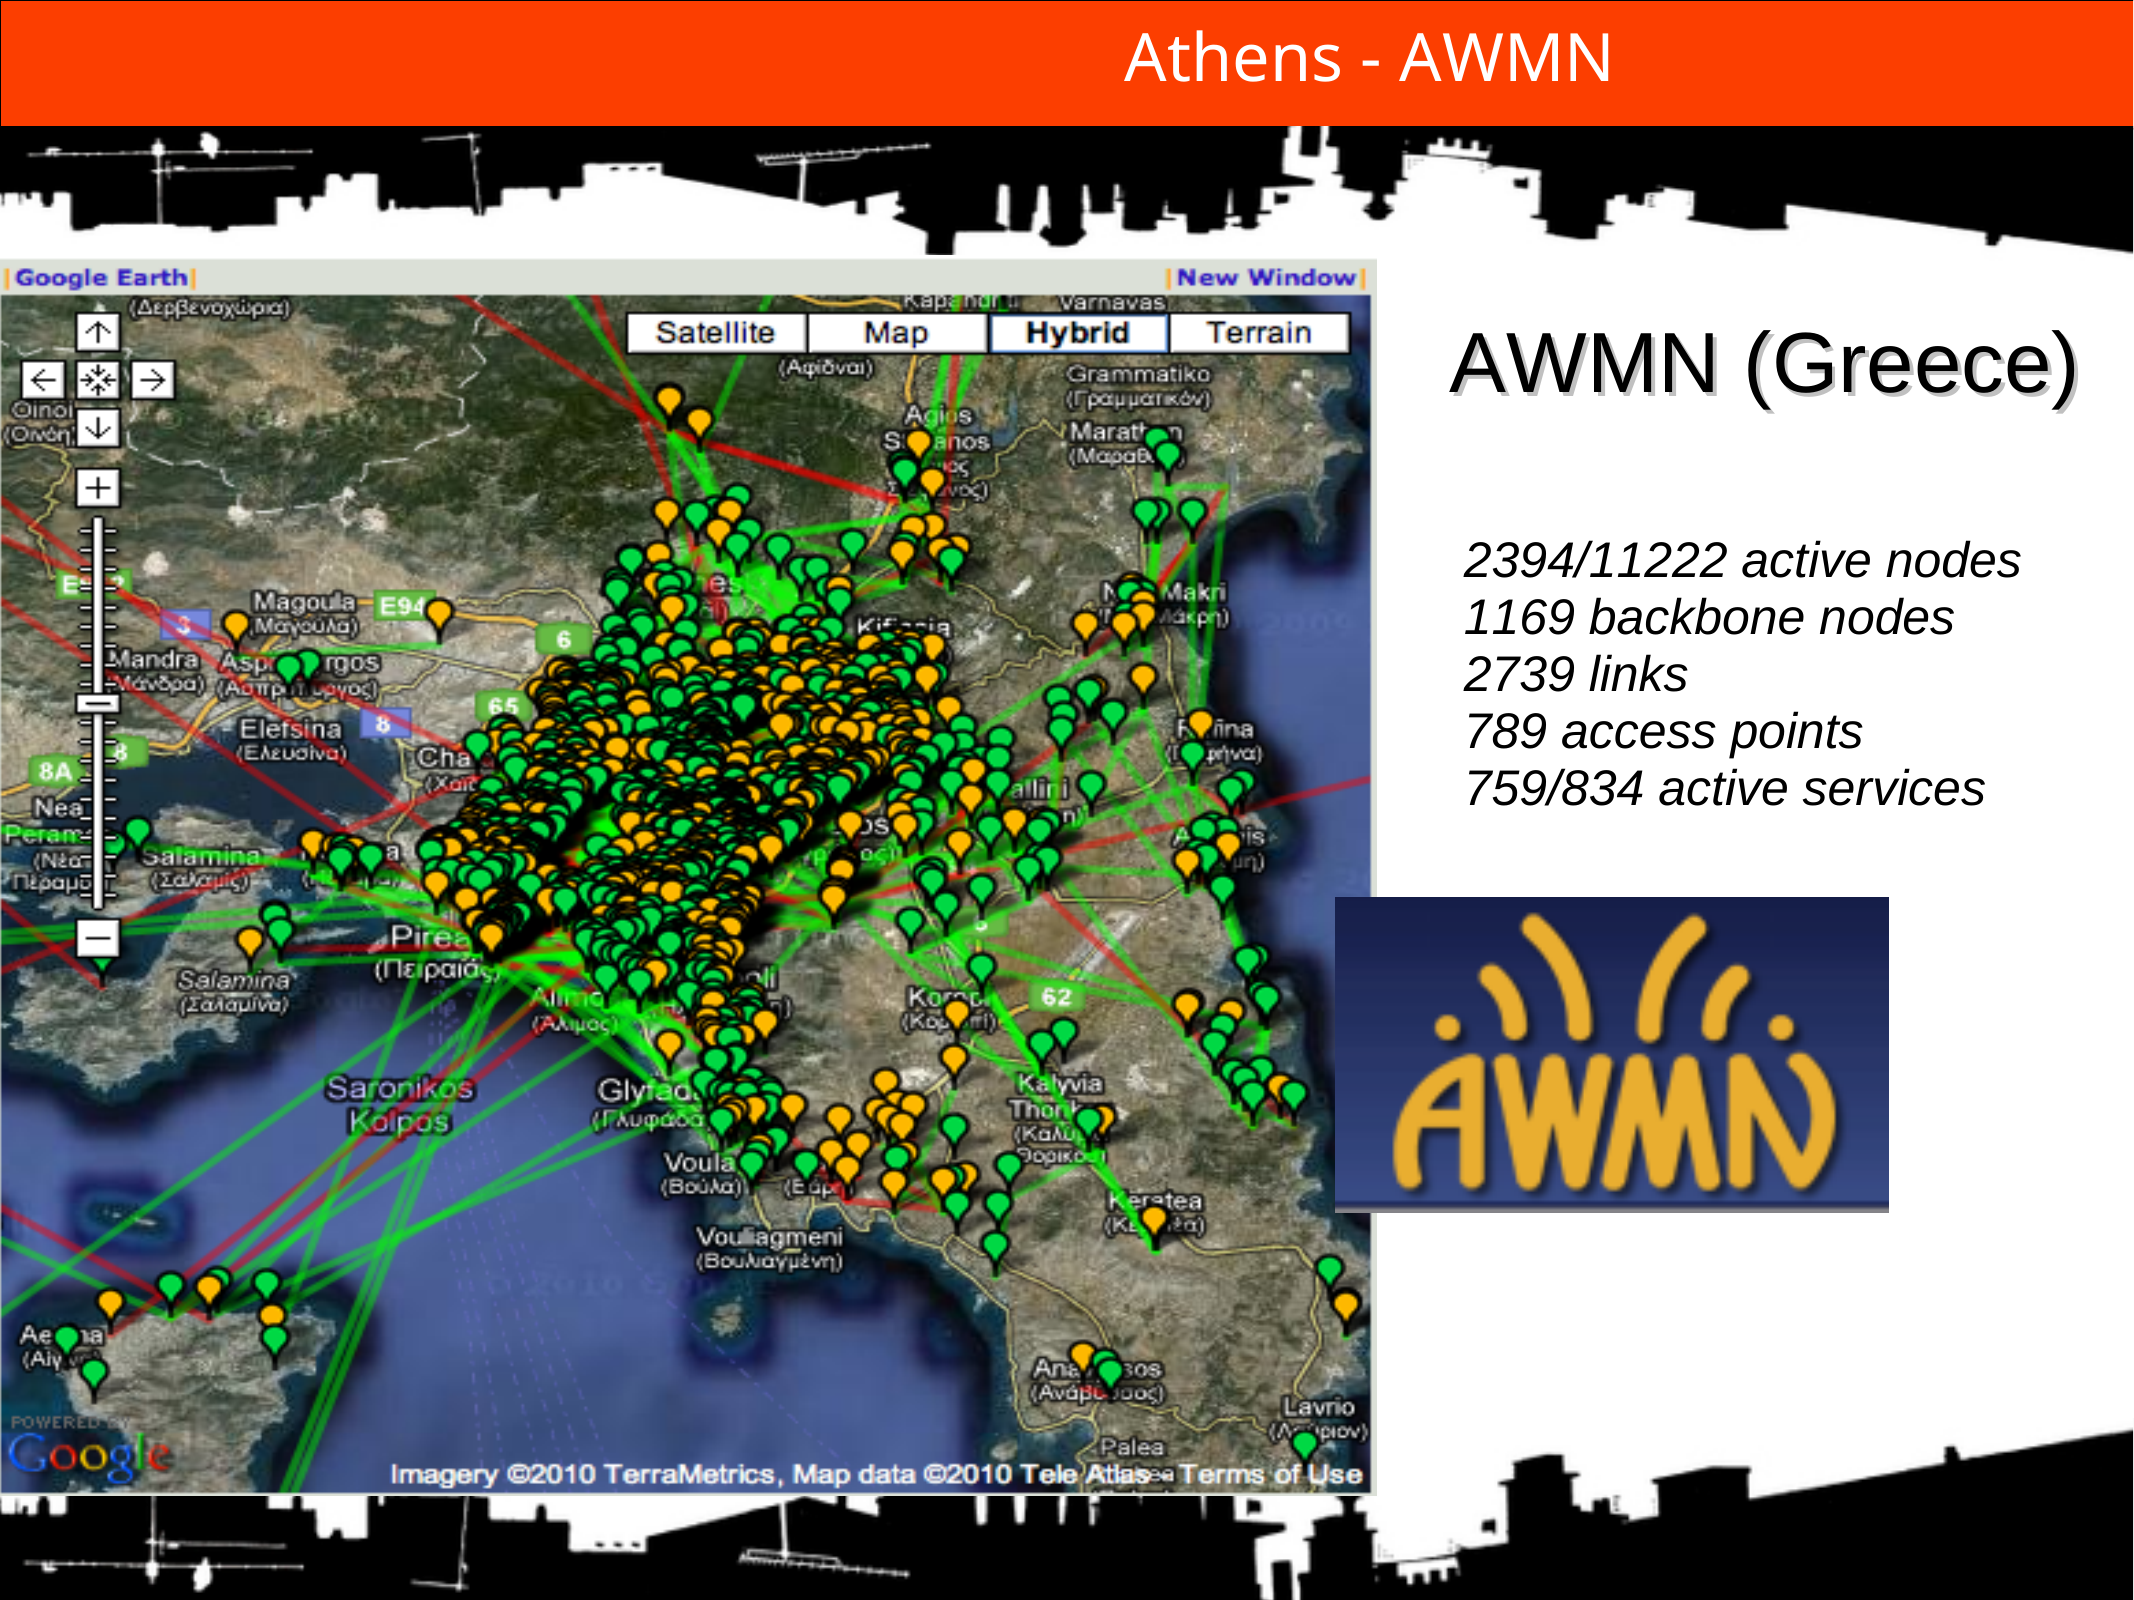

Athens - AWMN
# AWMN (Greece)
2394/11222 active nodes
1169 backbone nodes
2739 links
789 access points
759/834 active services